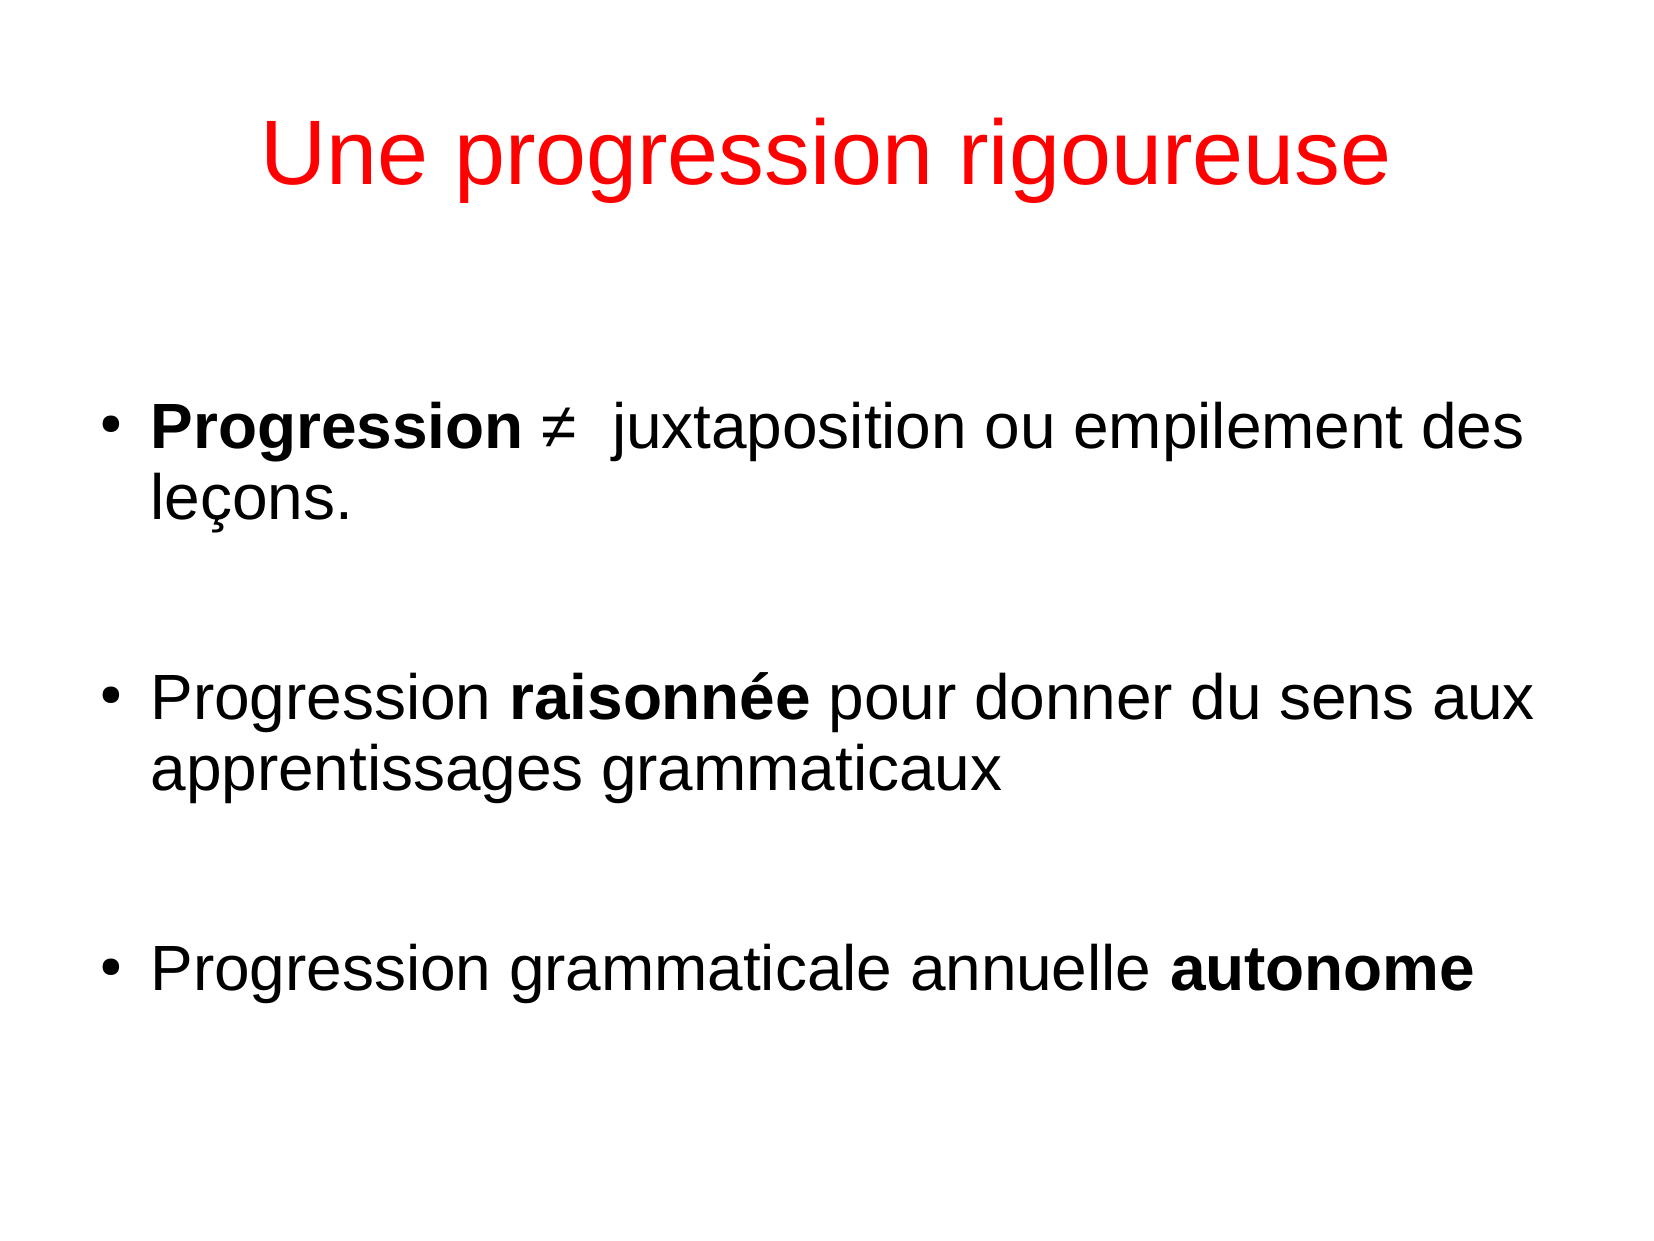

# Une progression rigoureuse
Progression ≠ juxtaposition ou empilement des leçons.
Progression raisonnée pour donner du sens aux apprentissages grammaticaux
Progression grammaticale annuelle autonome